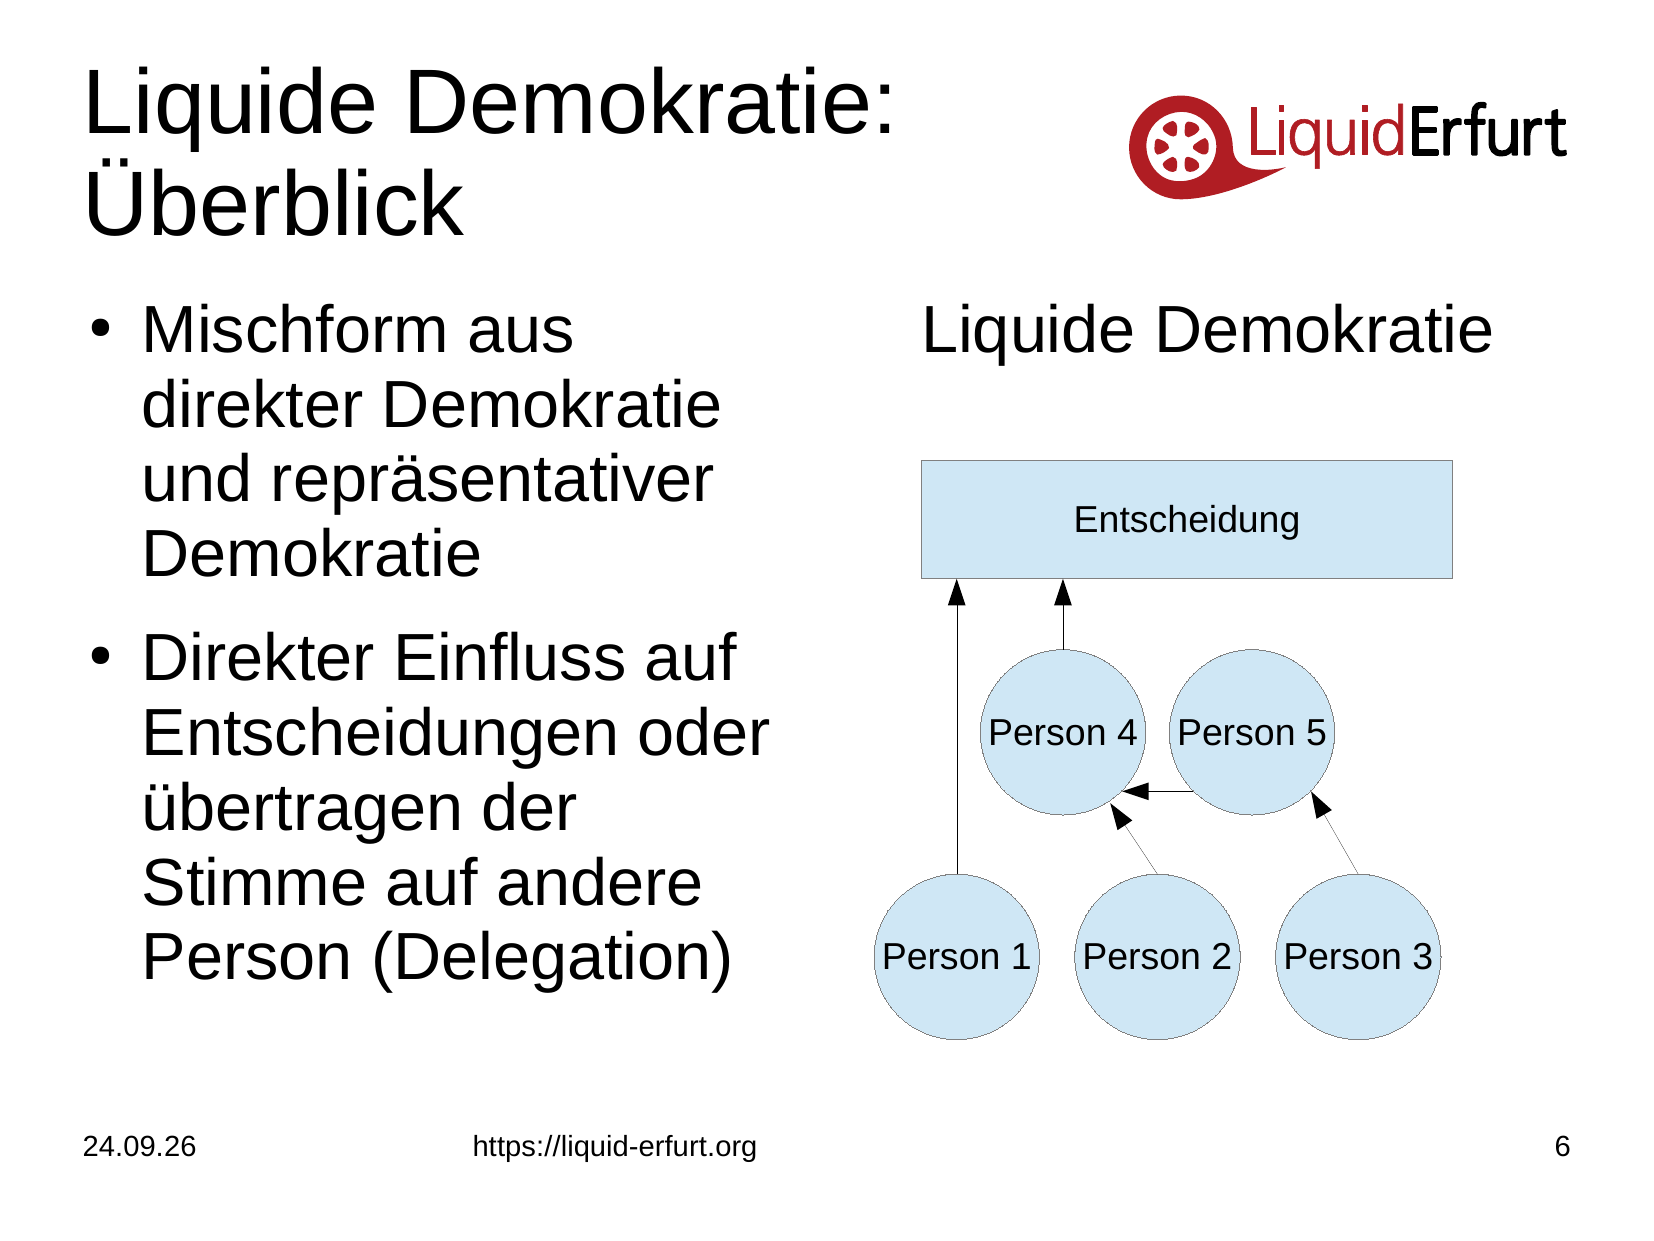

# Liquide Demokratie: Überblick
Mischform aus direkter Demokratie und repräsentativer Demokratie
Direkter Einfluss auf Entscheidungen oder übertragen der Stimme auf andere Person (Delegation)
Liquide Demokratie
Entscheidung
Person 4
Person 5
Person 1
Person 2
Person 3
https://liquid-erfurt.org
6